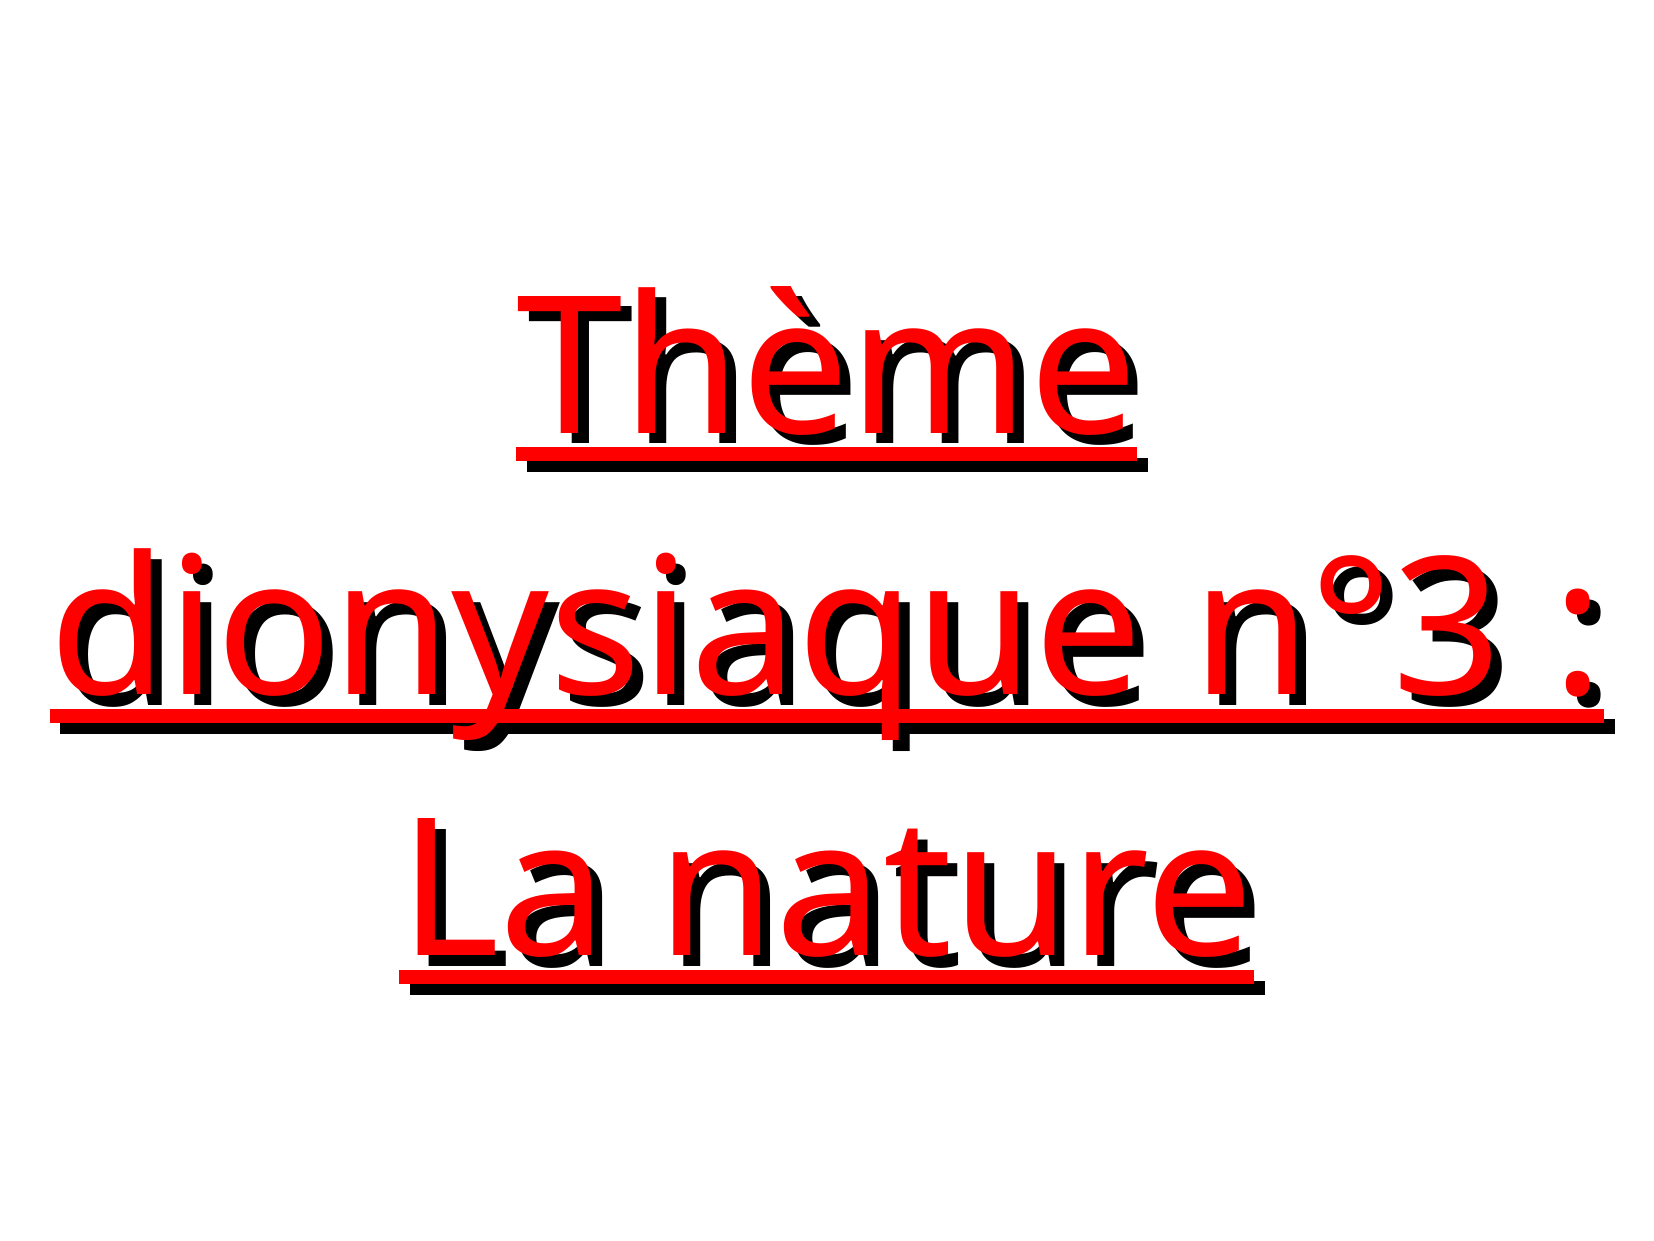

# Thème dionysiaque n°3 : La nature